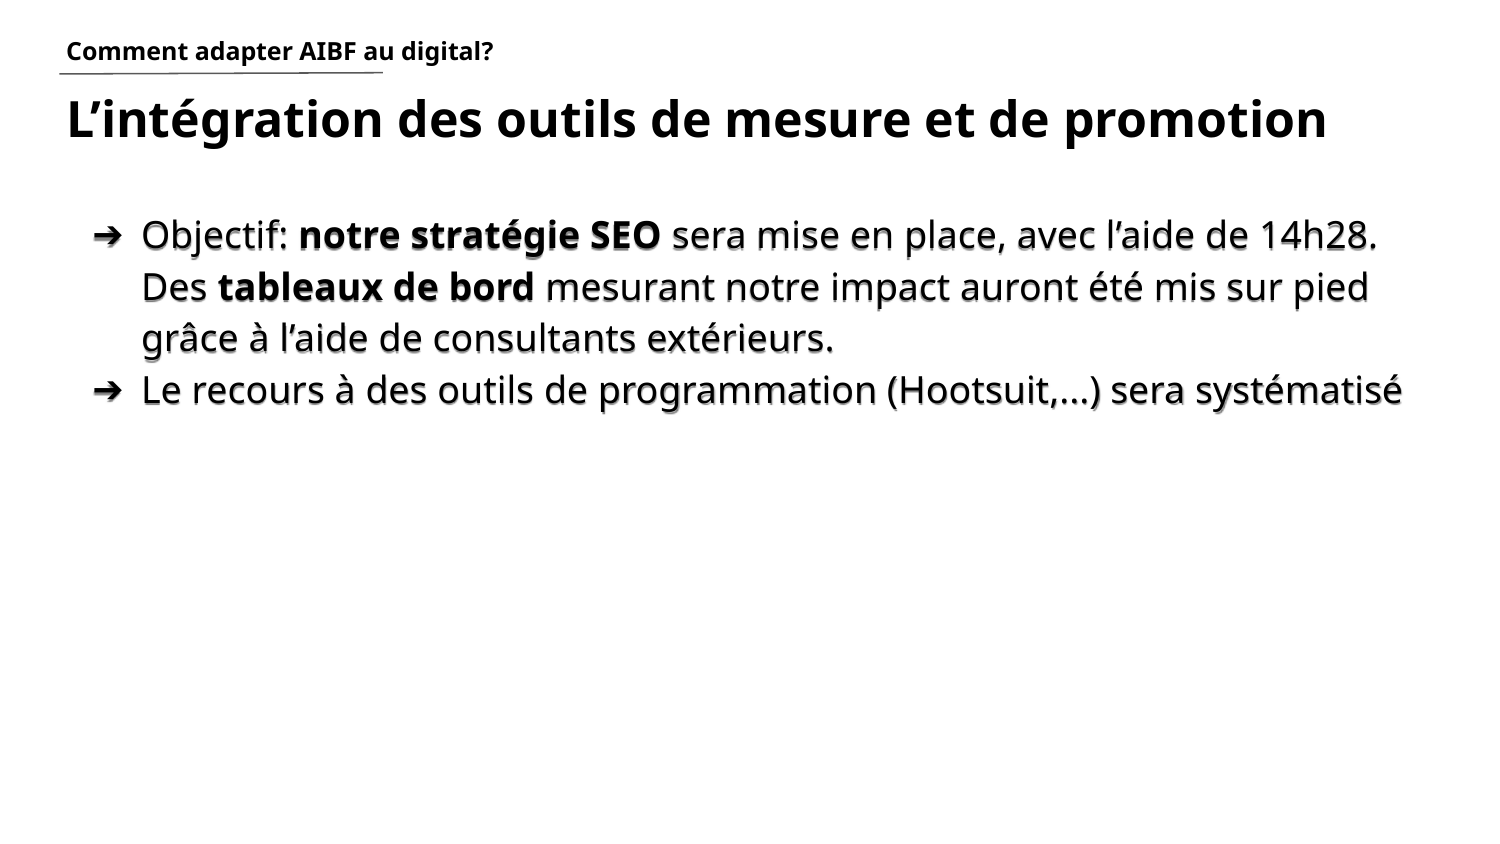

Comment adapter AIBF au digital?
# L’intégration des outils de mesure et de promotion
Objectif: notre stratégie SEO sera mise en place, avec l’aide de 14h28. Des tableaux de bord mesurant notre impact auront été mis sur pied grâce à l’aide de consultants extérieurs.
Le recours à des outils de programmation (Hootsuit,...) sera systématisé